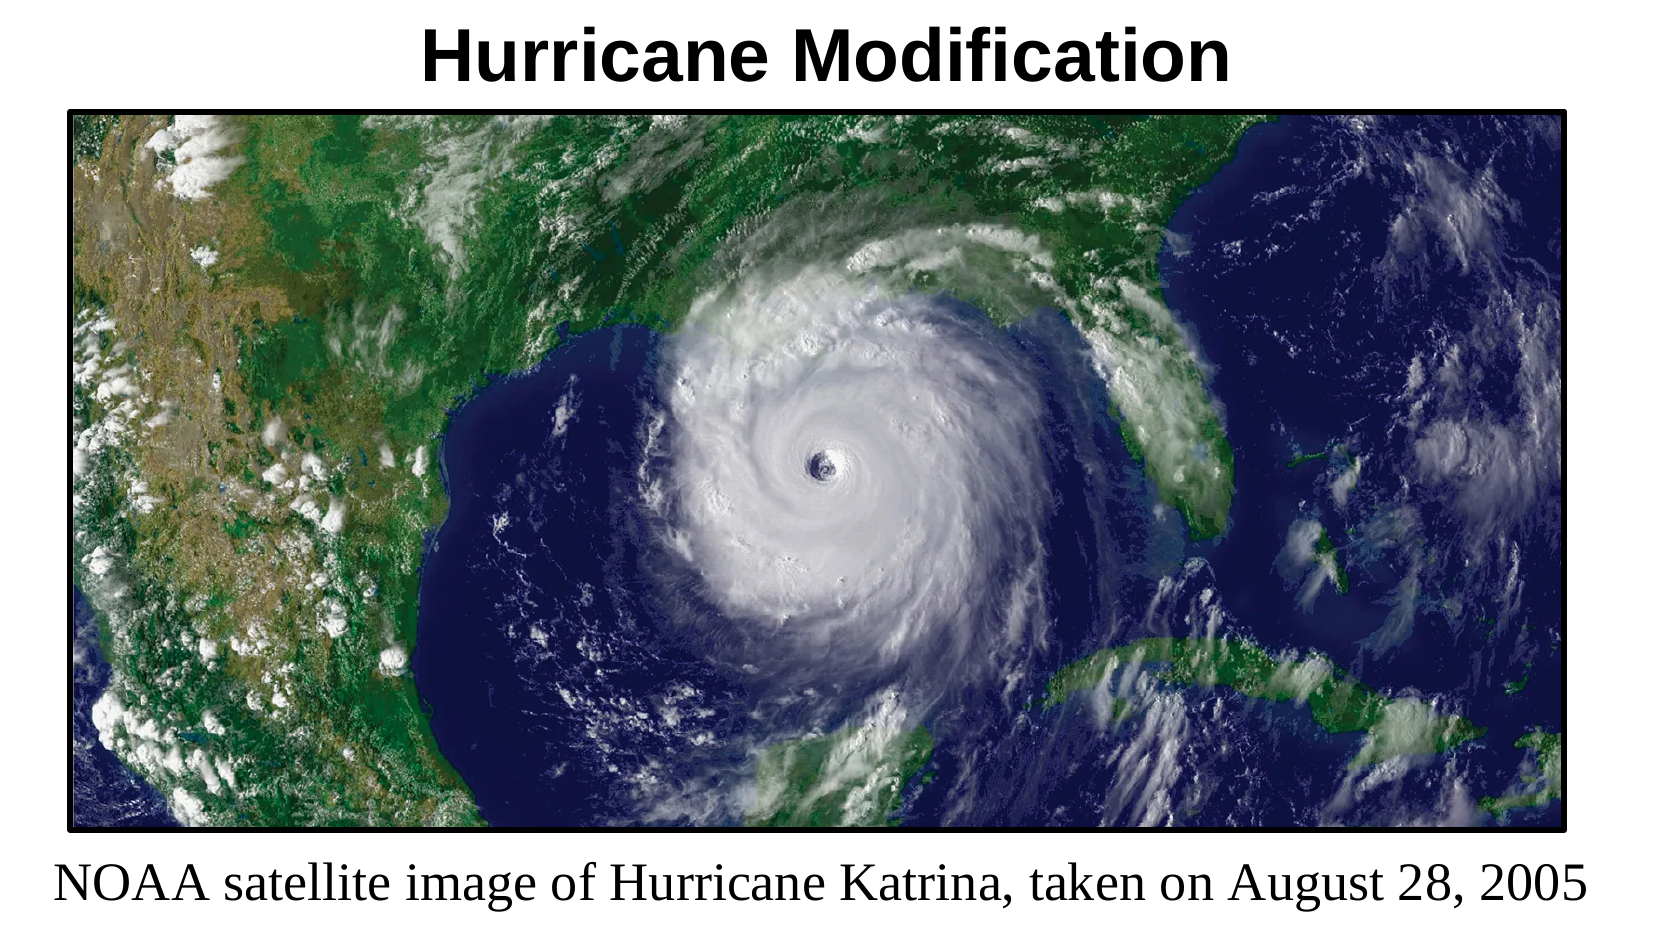

# Hurricane Modification
NOAA satellite image of Hurricane Katrina, taken on August 28, 2005